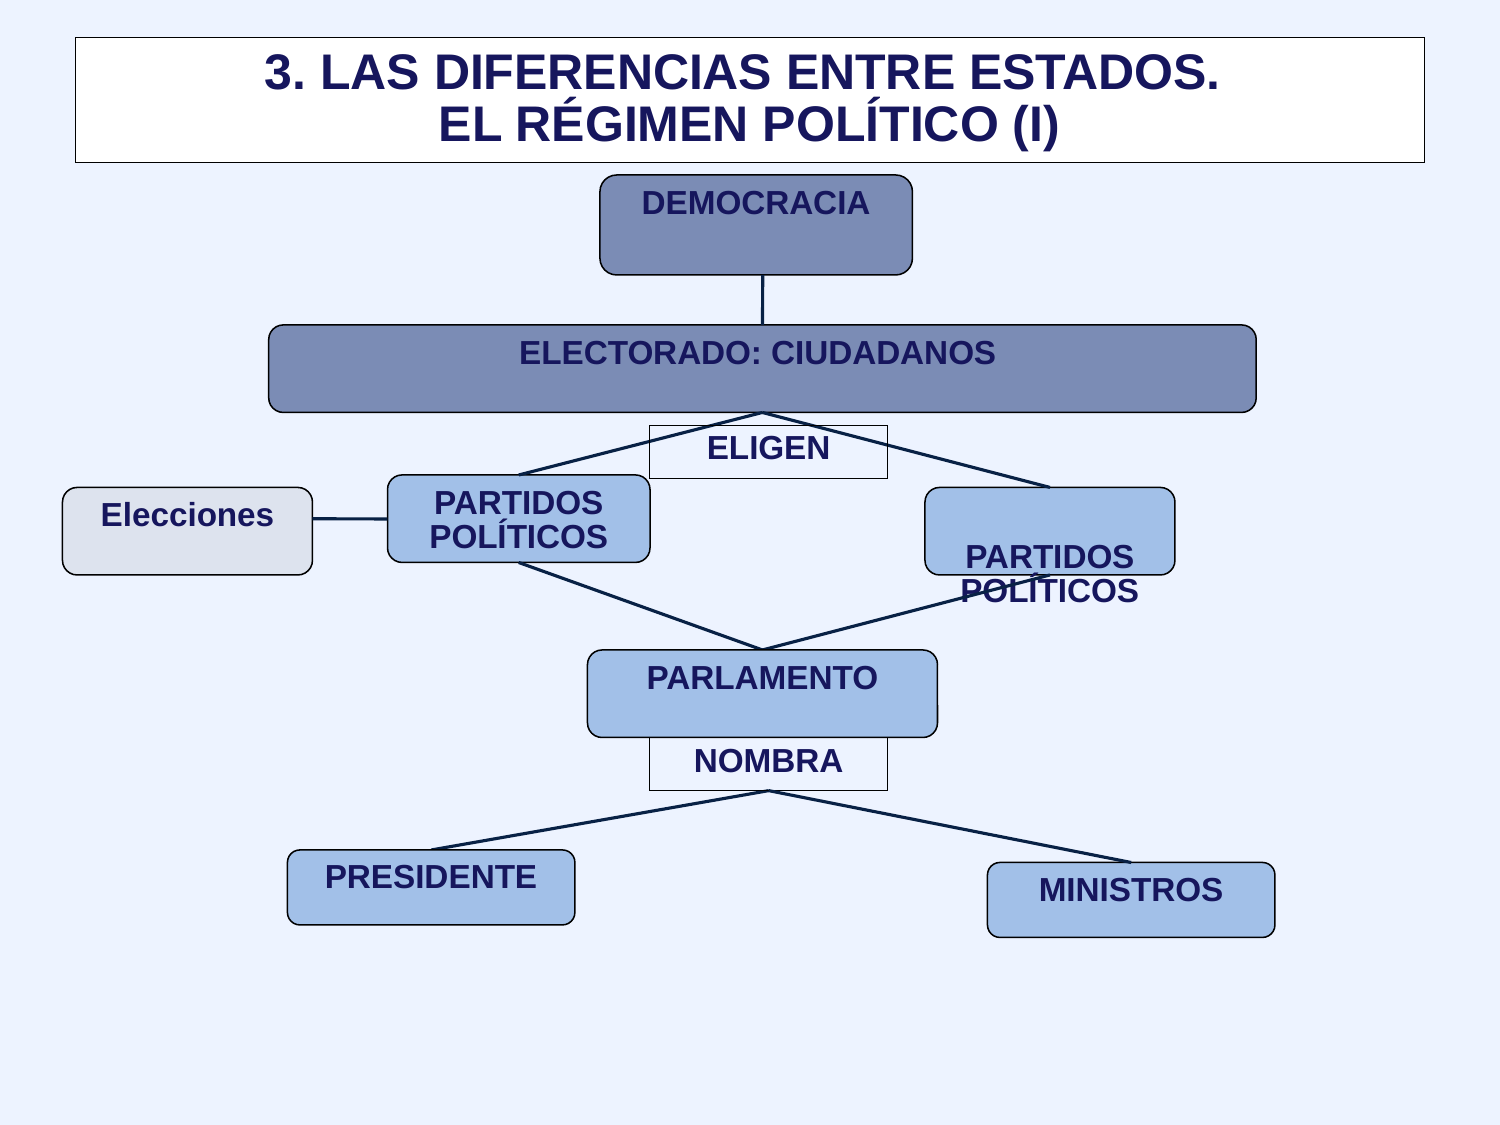

# 3. LAS DIFERENCIAS ENTRE ESTADOS. EL RÉGIMEN POLÍTICO (I)
DEMOCRACIA
ELECTORADO: CIUDADANOS
ELIGEN
PARTIDOS
POLÍTICOS
Elecciones
PARTIDOS
POLÍTICOS
PARLAMENTO
NOMBRA
PRESIDENTE
MINISTROS